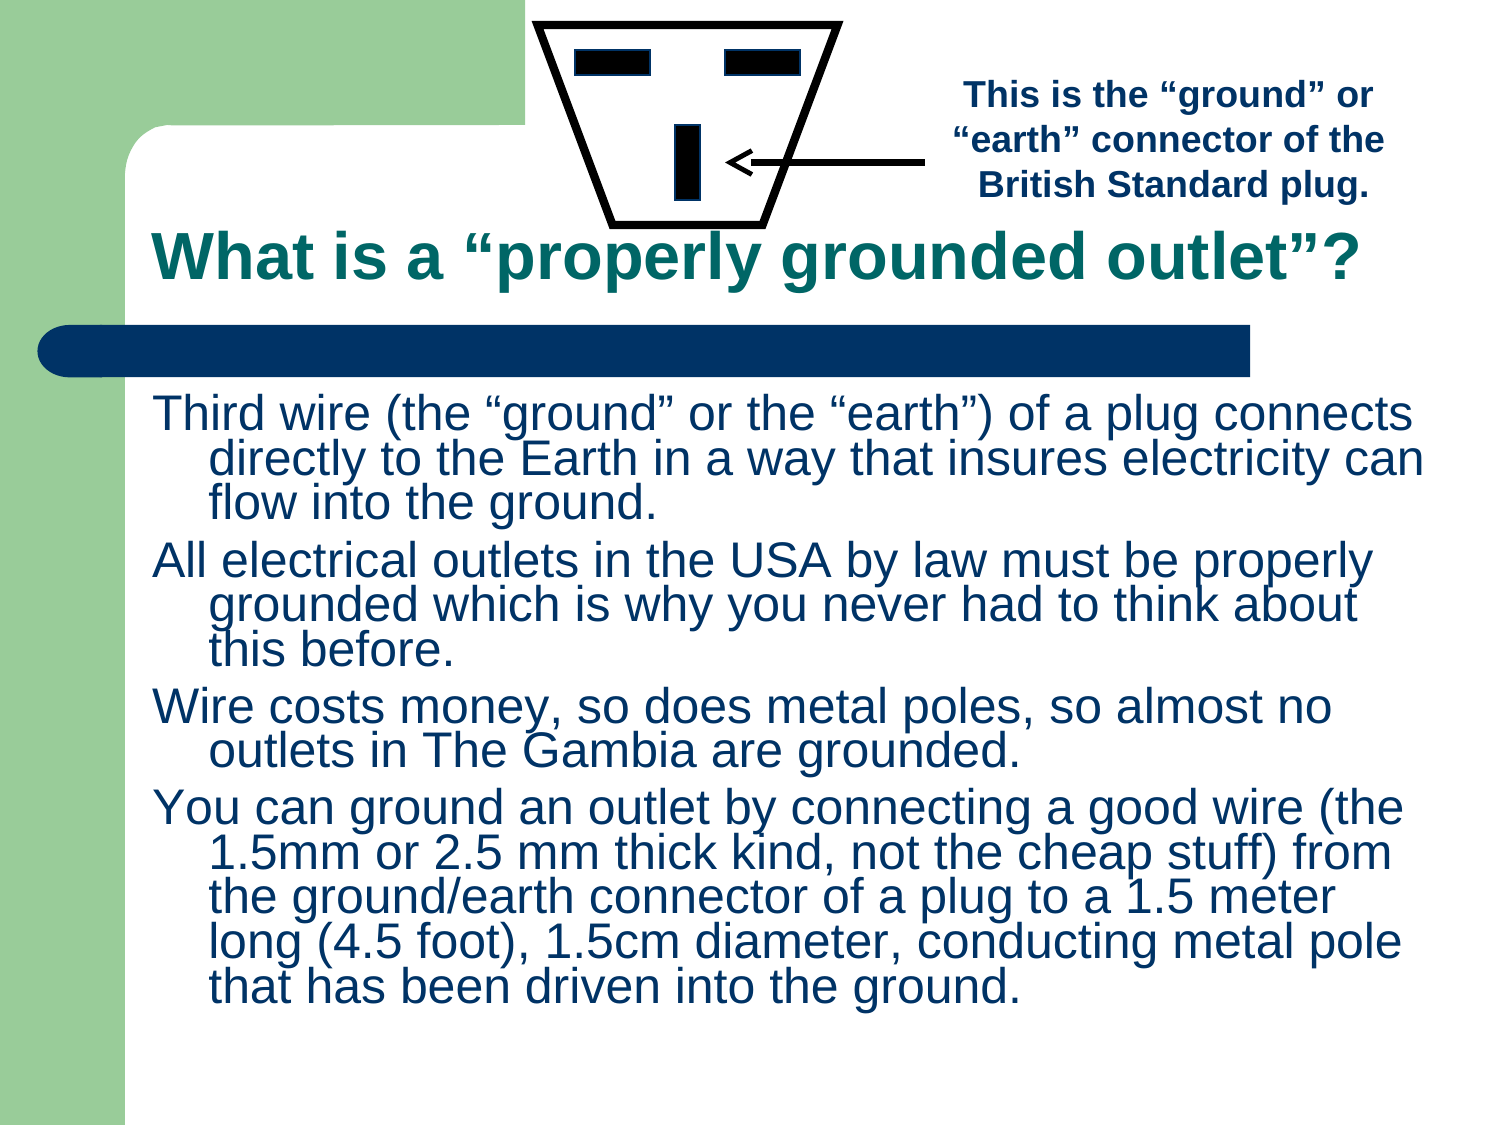

This is the “ground” or “earth” connector of the
 British Standard plug.
# What is a “properly grounded outlet”?
Third wire (the “ground” or the “earth”) of a plug connects directly to the Earth in a way that insures electricity can flow into the ground.
All electrical outlets in the USA by law must be properly grounded which is why you never had to think about this before.
Wire costs money, so does metal poles, so almost no outlets in The Gambia are grounded.
You can ground an outlet by connecting a good wire (the 1.5mm or 2.5 mm thick kind, not the cheap stuff) from the ground/earth connector of a plug to a 1.5 meter long (4.5 foot), 1.5cm diameter, conducting metal pole that has been driven into the ground.